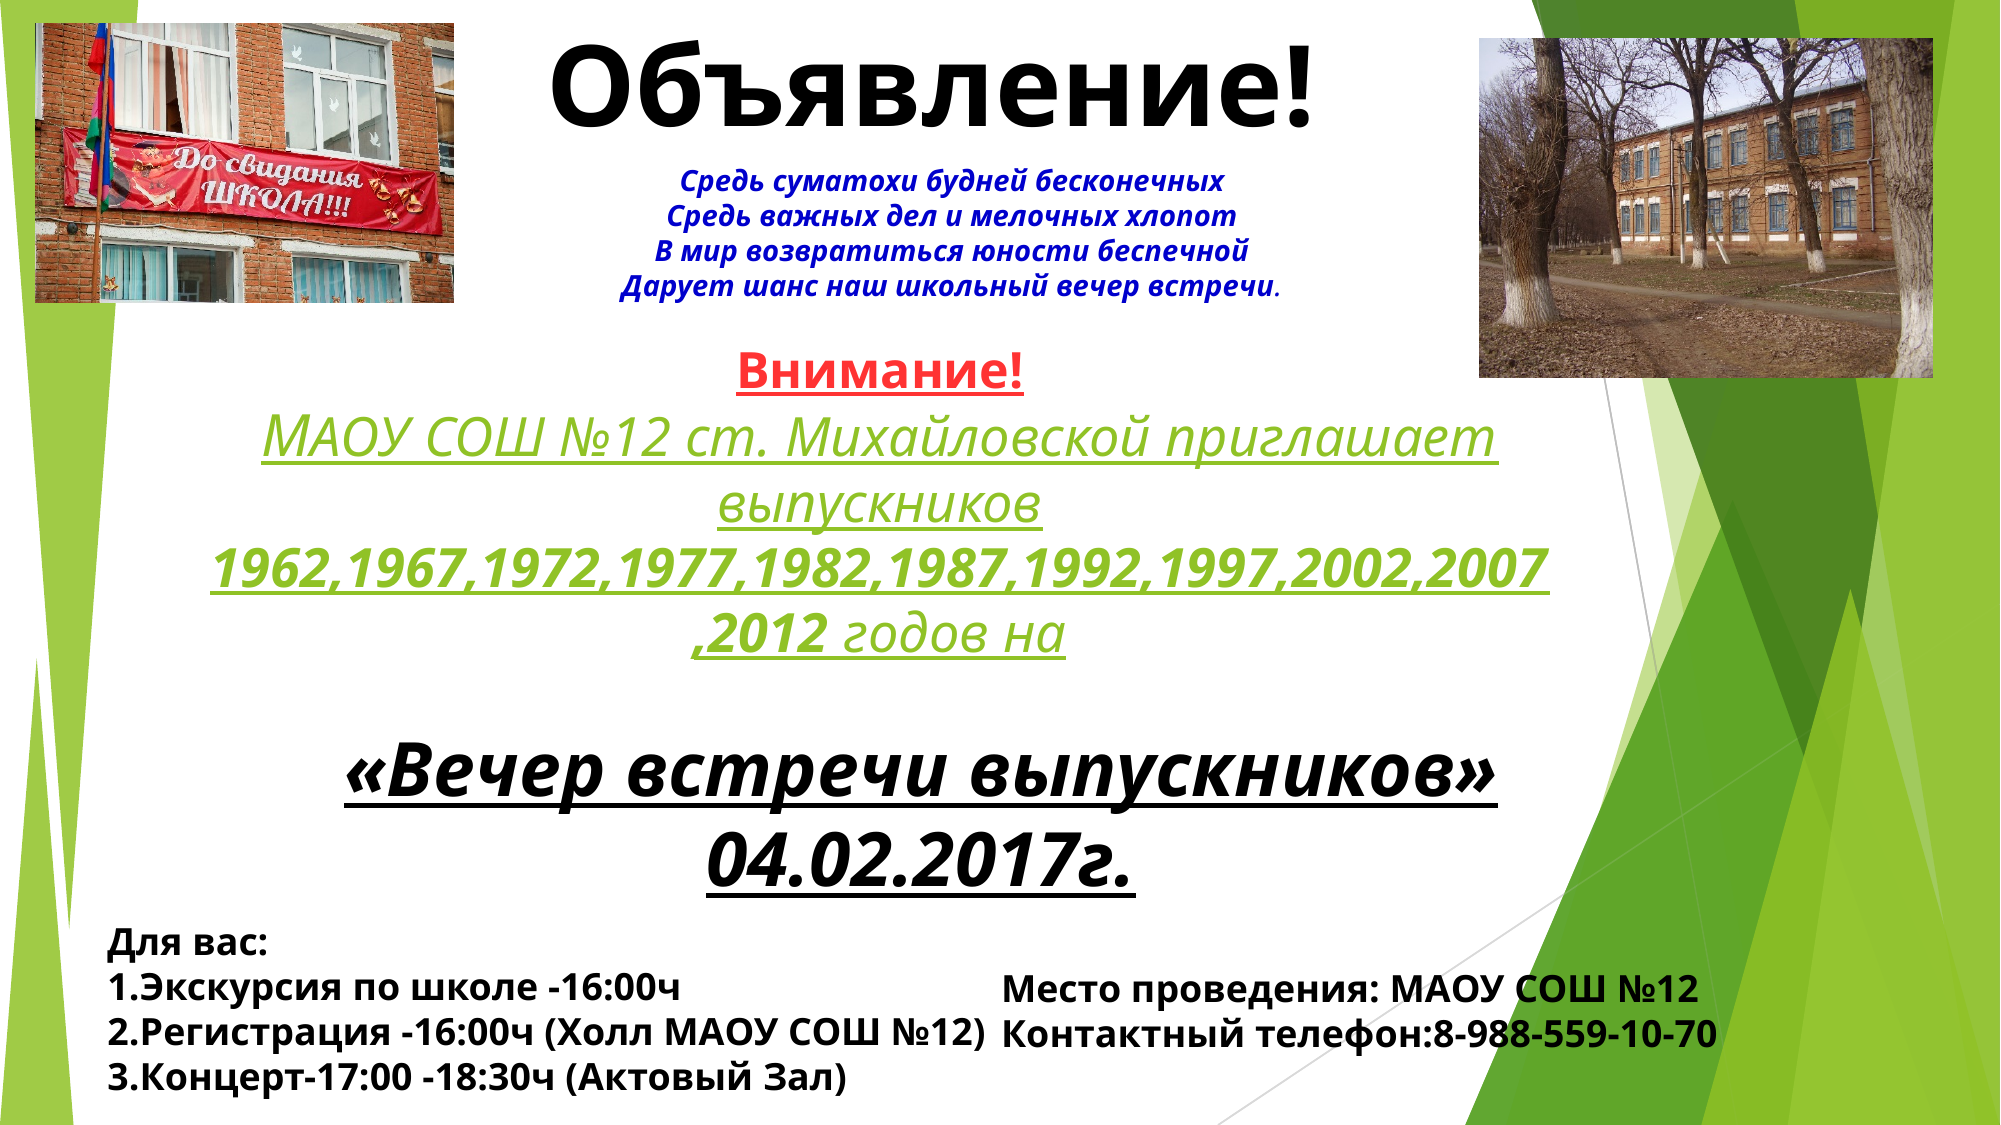

Объявление!
# Средь суматохи будней бесконечных Средь важных дел и мелочных хлопот В мир возвратиться юности беспечной Дарует шанс наш школьный вечер встречи.
Внимание!
МАОУ СОШ №12 ст. Михайловской приглашает выпускников 1962,1967,1972,1977,1982,1987,1992,1997,2002,2007,2012 годов на
«Вечер встречи выпускников»
04.02.2017г.
Для вас:
1.Экскурсия по школе -16:00ч
2.Регистрация -16:00ч (Холл МАОУ СОШ №12)
3.Концерт-17:00 -18:30ч (Актовый Зал)
Место проведения: МАОУ СОШ №12
Контактный телефон:8-988-559-10-70